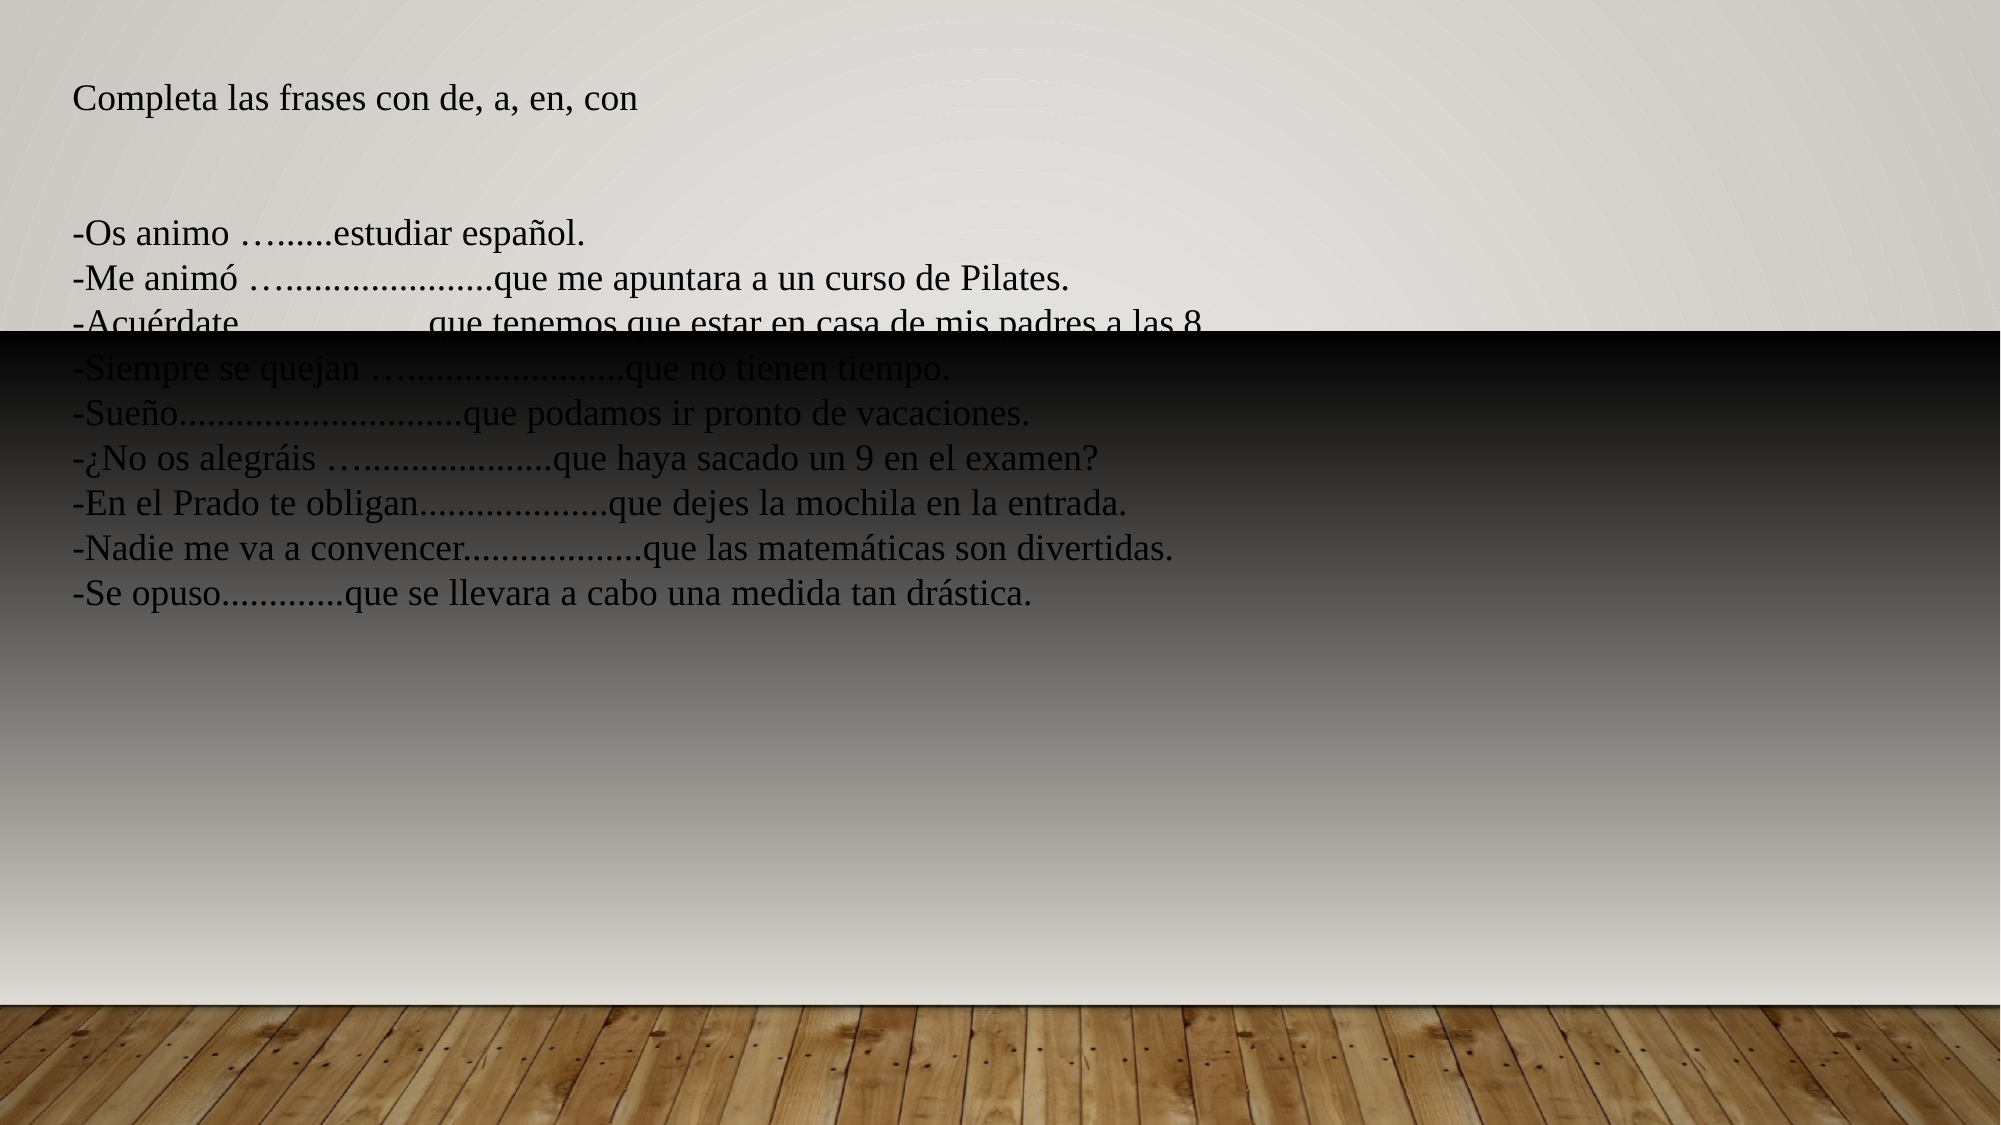

Completa las frases con de, a, en, con
-Os animo …......estudiar español.
-Me animó …......................que me apuntara a un curso de Pilates.
-Acuérdate....................que tenemos que estar en casa de mis padres a las 8.
-Siempre se quejan ….......................que no tienen tiempo.
-Sueño..............................que podamos ir pronto de vacaciones.
-¿No os alegráis …....................que haya sacado un 9 en el examen?
-En el Prado te obligan....................que dejes la mochila en la entrada.
-Nadie me va a convencer...................que las matemáticas son divertidas.
-Se opuso.............que se llevara a cabo una medida tan drástica.